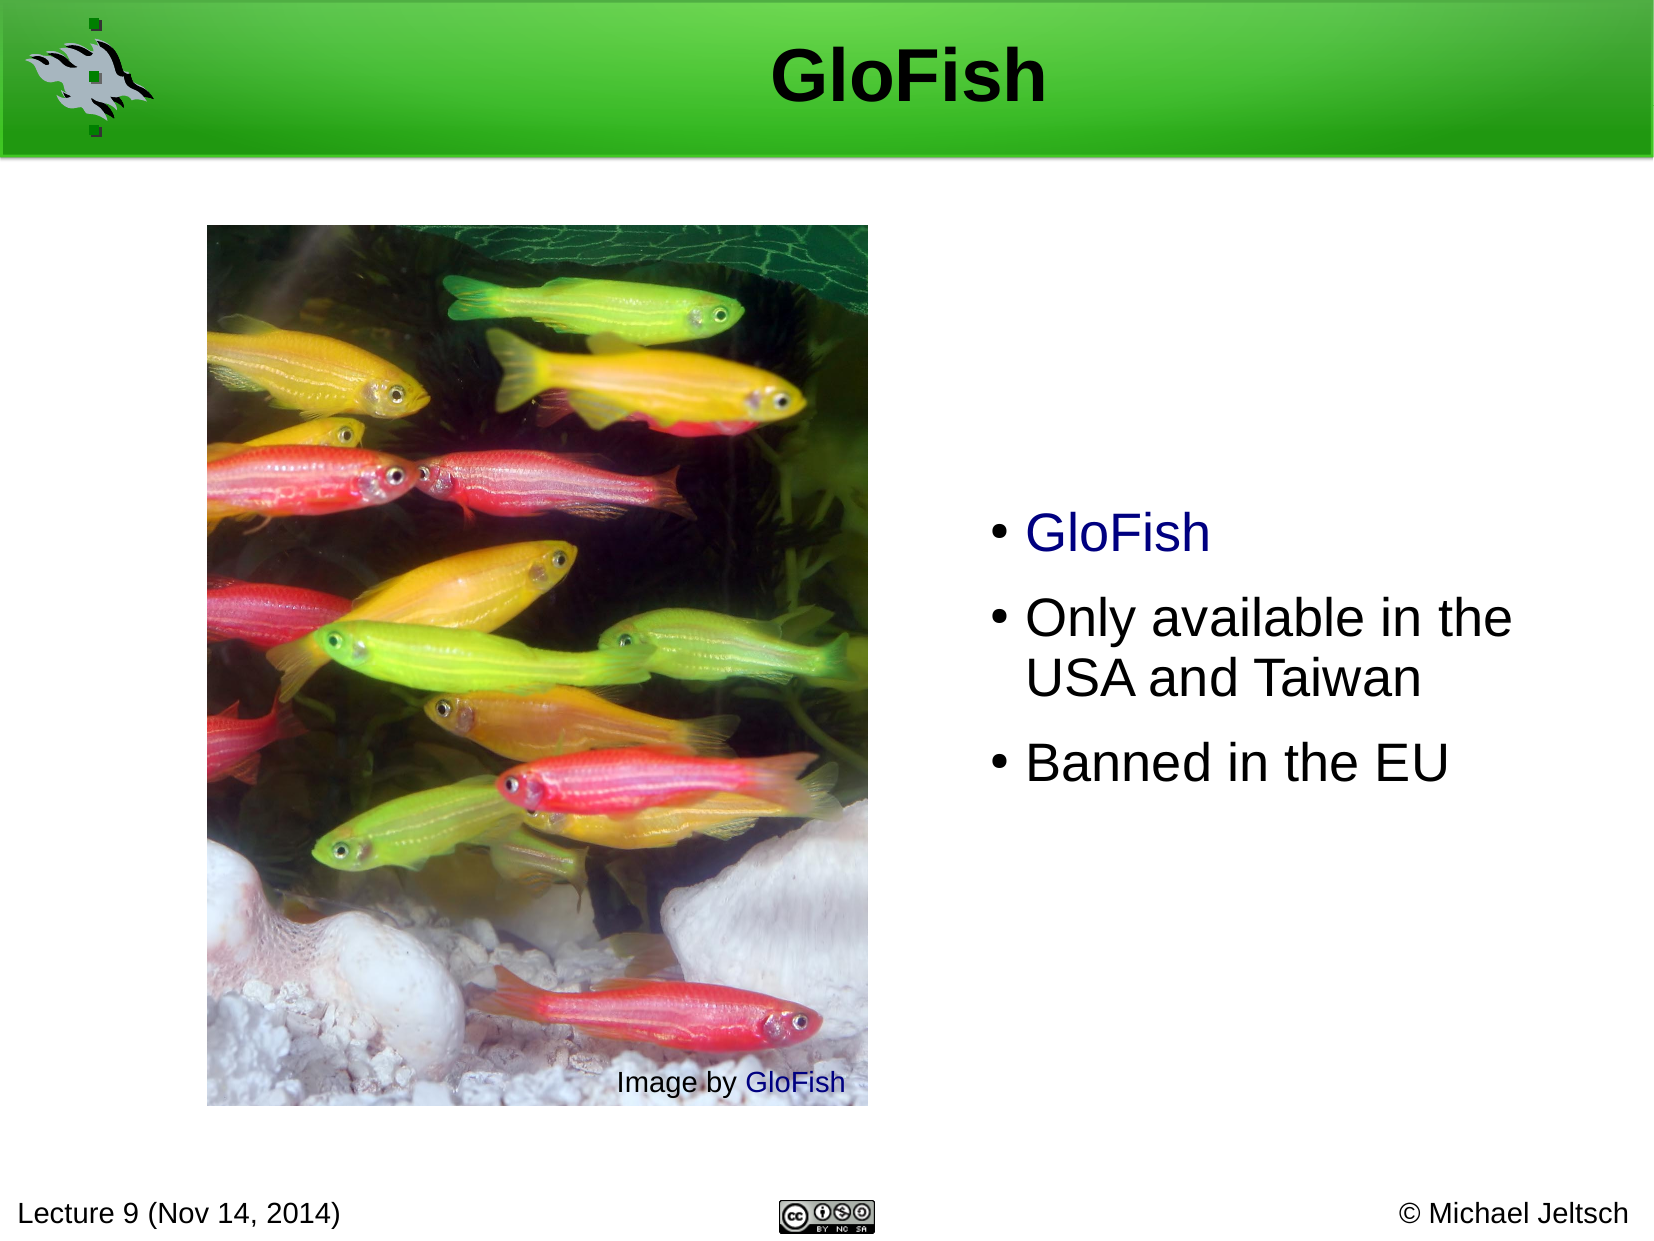

# GloFish
GloFish
Only available in the USA and Taiwan
Banned in the EU
Image by GloFish